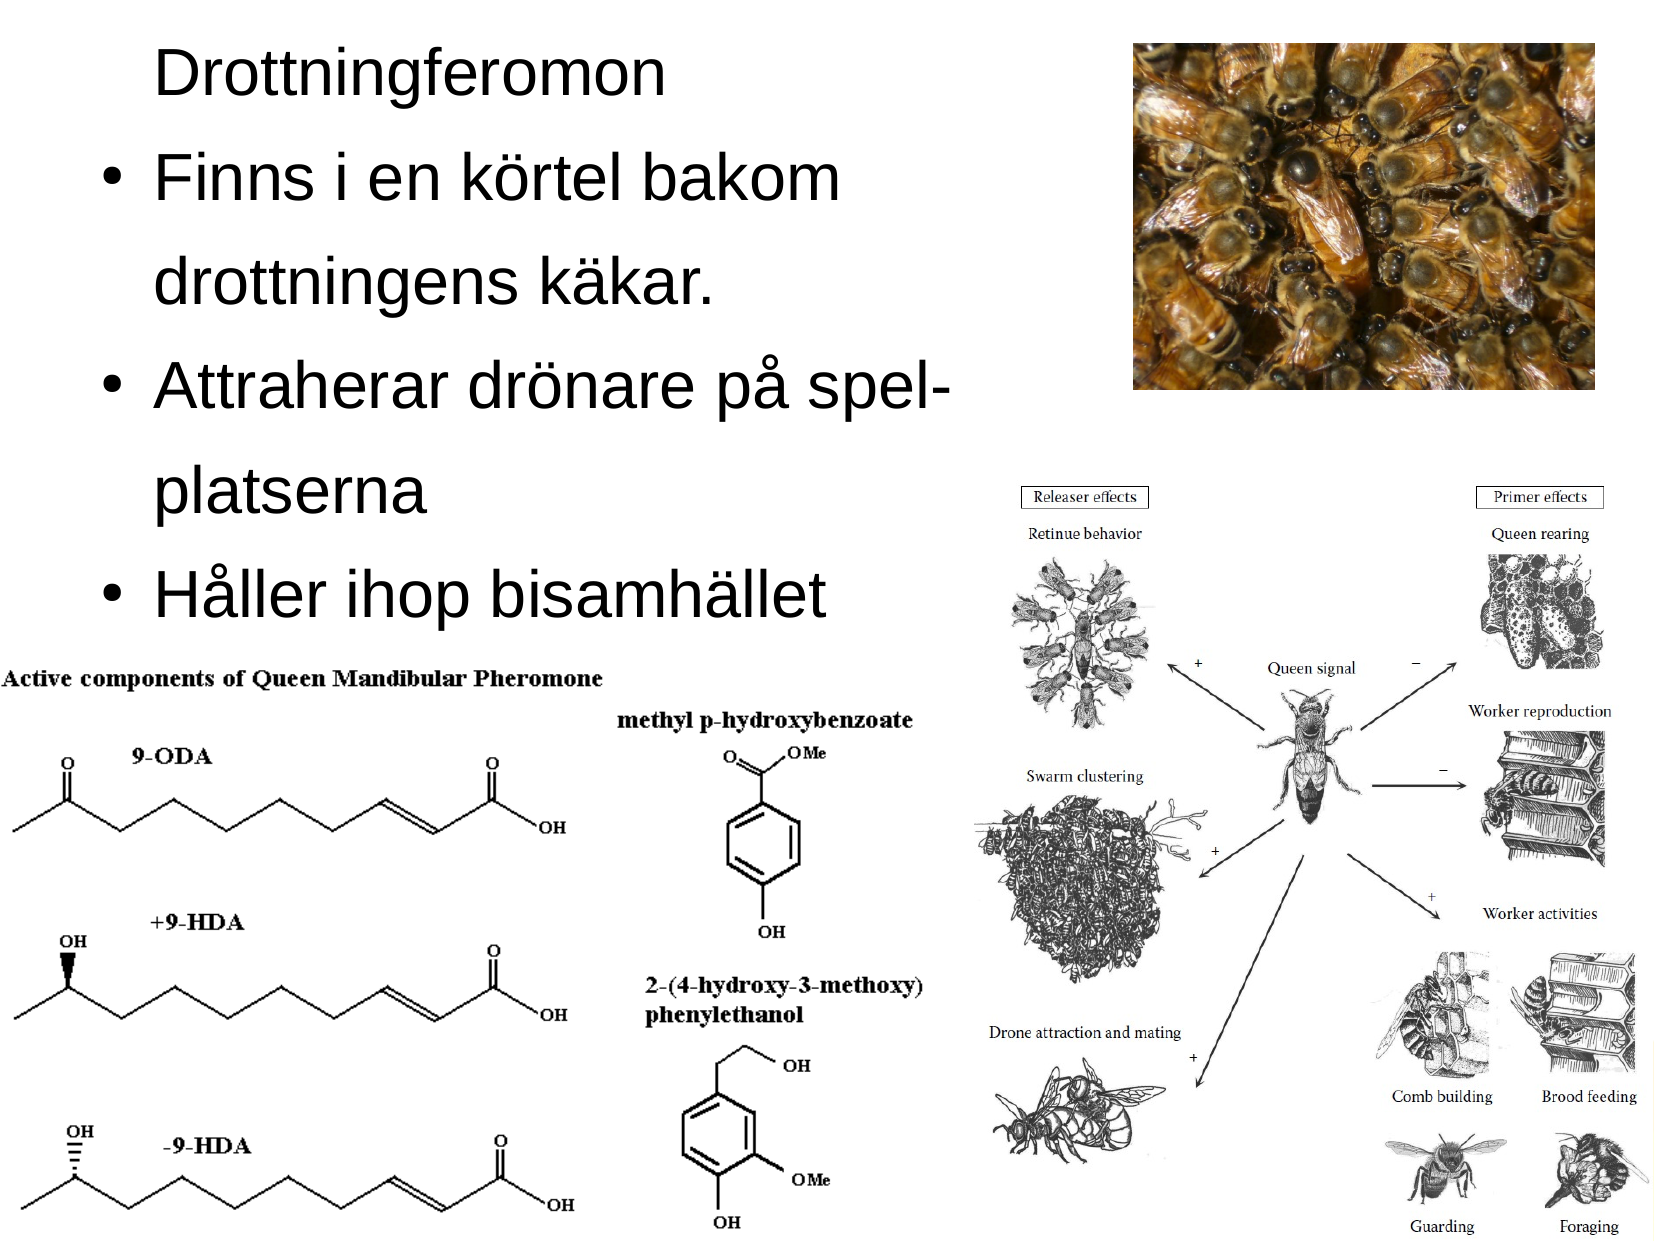

# Drottningferomon
Finns i en körtel bakom
drottningens käkar.
Attraherar drönare på spel-
platserna
Håller ihop bisamhället